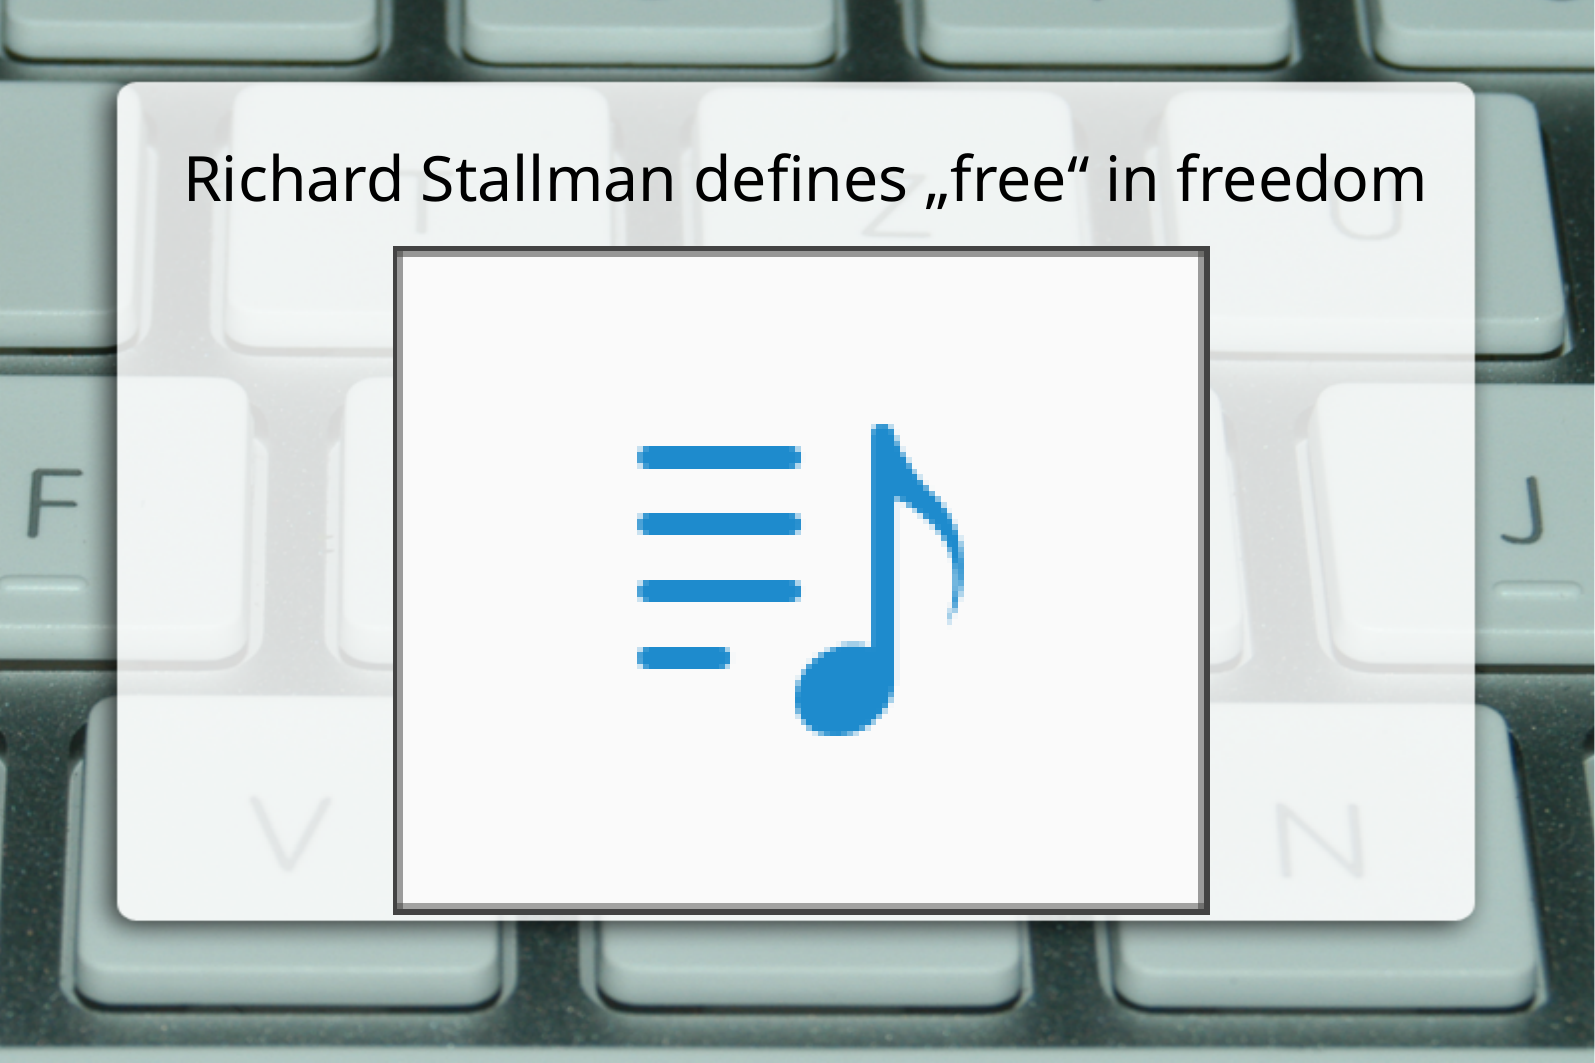

# Richard Stallman defines „free“ in freedom